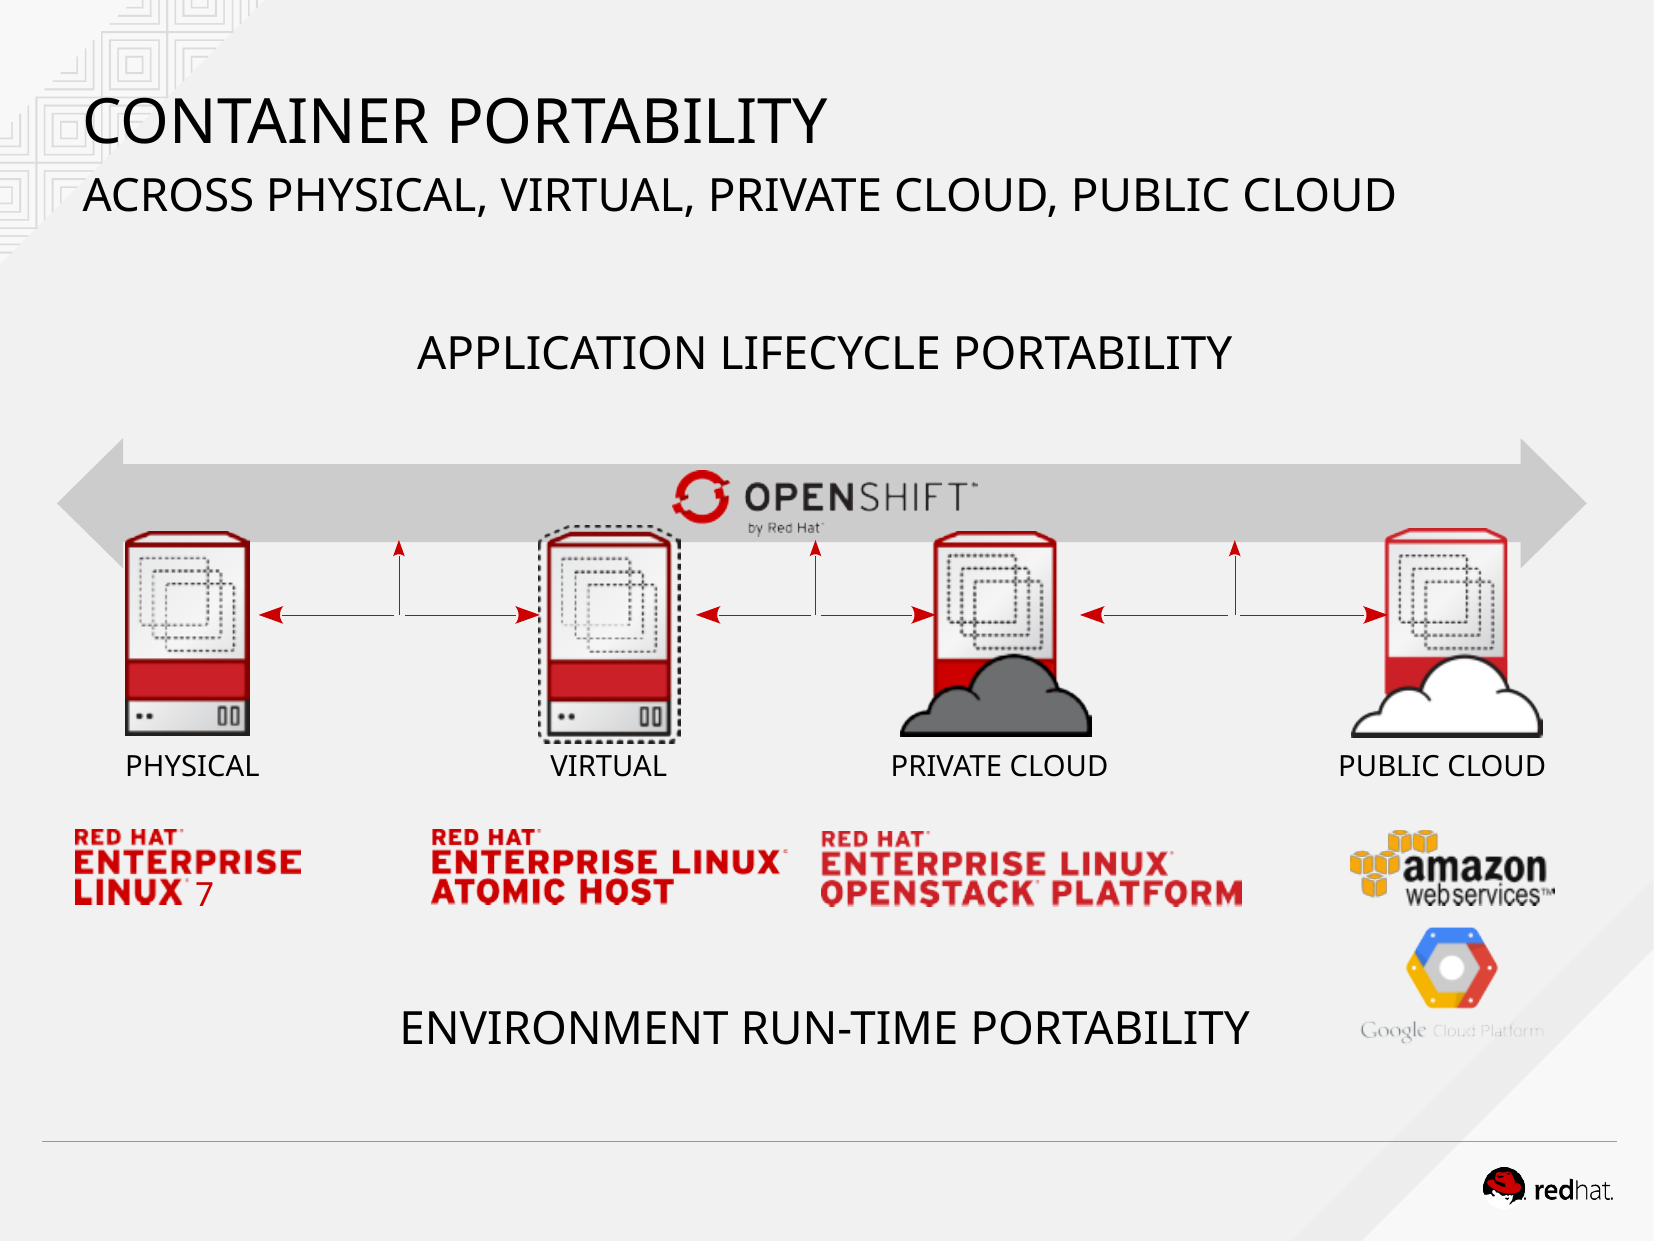

# CONTAINER PORTABILITY ACROSS PHYSICAL, VIRTUAL, PRIVATE CLOUD, PUBLIC CLOUD
APPLICATION LIFECYCLE PORTABILITY
PHYSICAL
VIRTUAL
PRIVATE CLOUD
PUBLIC CLOUD
7
ENVIRONMENT RUN-TIME PORTABILITY